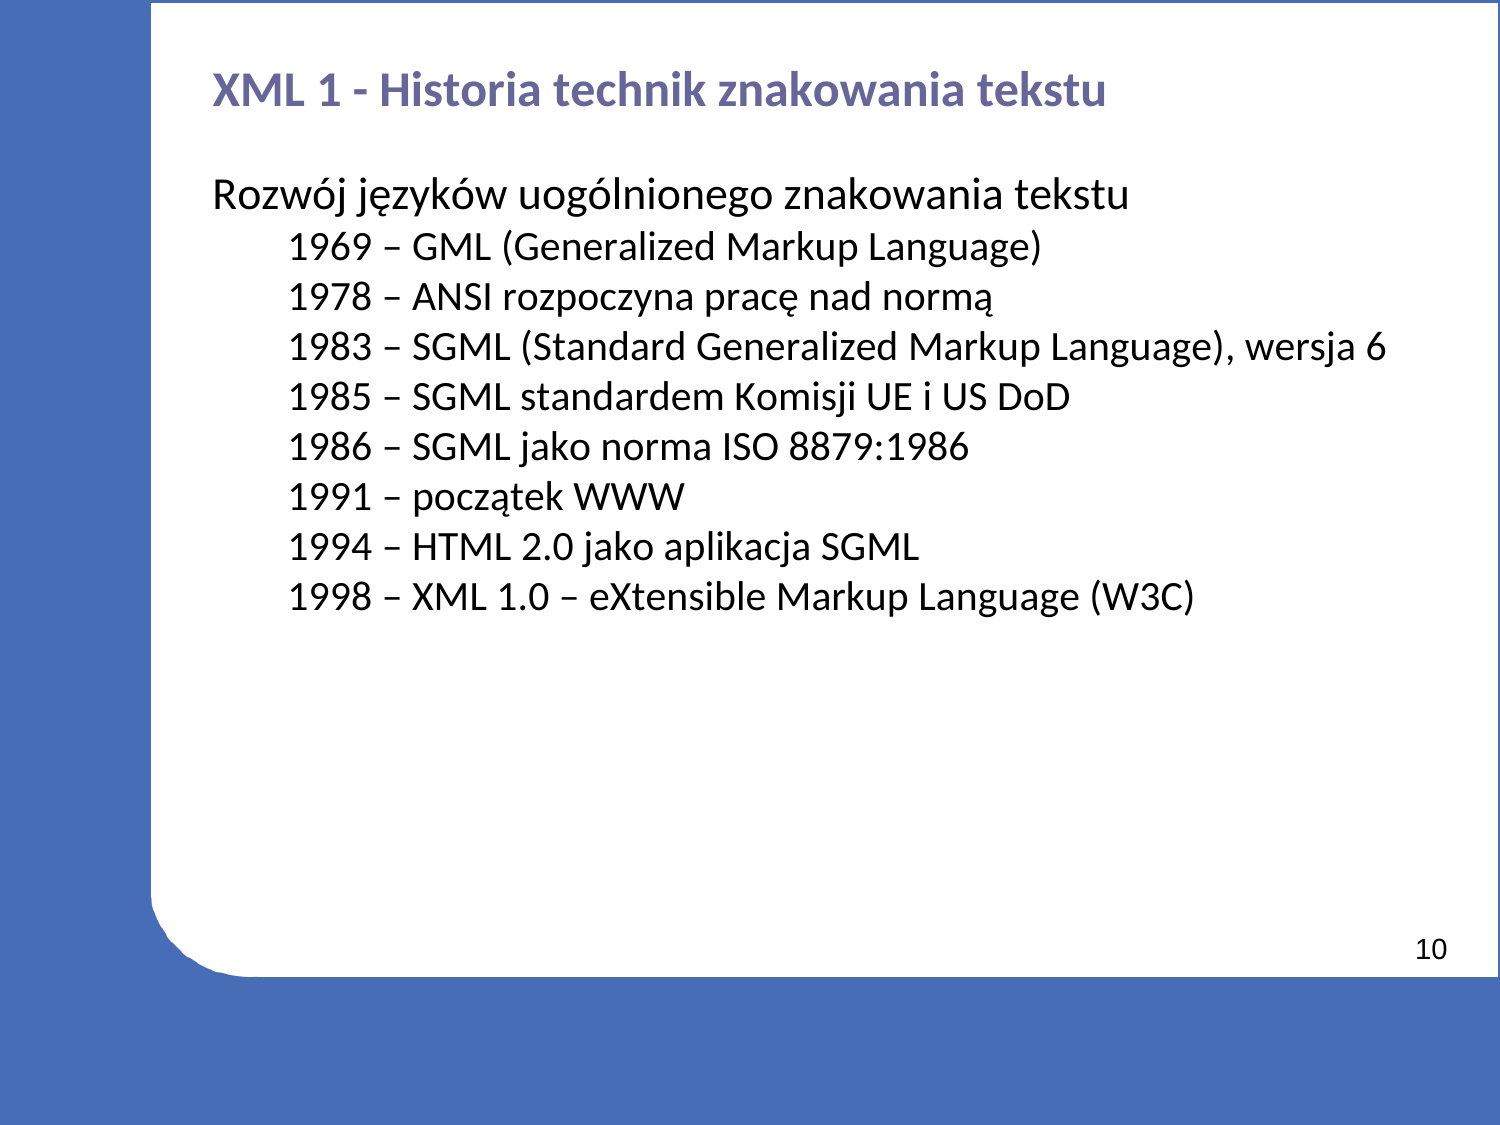

# XML 1 - Historia technik znakowania tekstu
Rozwój języków uogólnionego znakowania tekstu
1969 – GML (Generalized Markup Language)
1978 – ANSI rozpoczyna pracę nad normą
1983 – SGML (Standard Generalized Markup Language), wersja 6
1985 – SGML standardem Komisji UE i US DoD
1986 – SGML jako norma ISO 8879:1986
1991 – początek WWW
1994 – HTML 2.0 jako aplikacja SGML
1998 – XML 1.0 – eXtensible Markup Language (W3C)
10